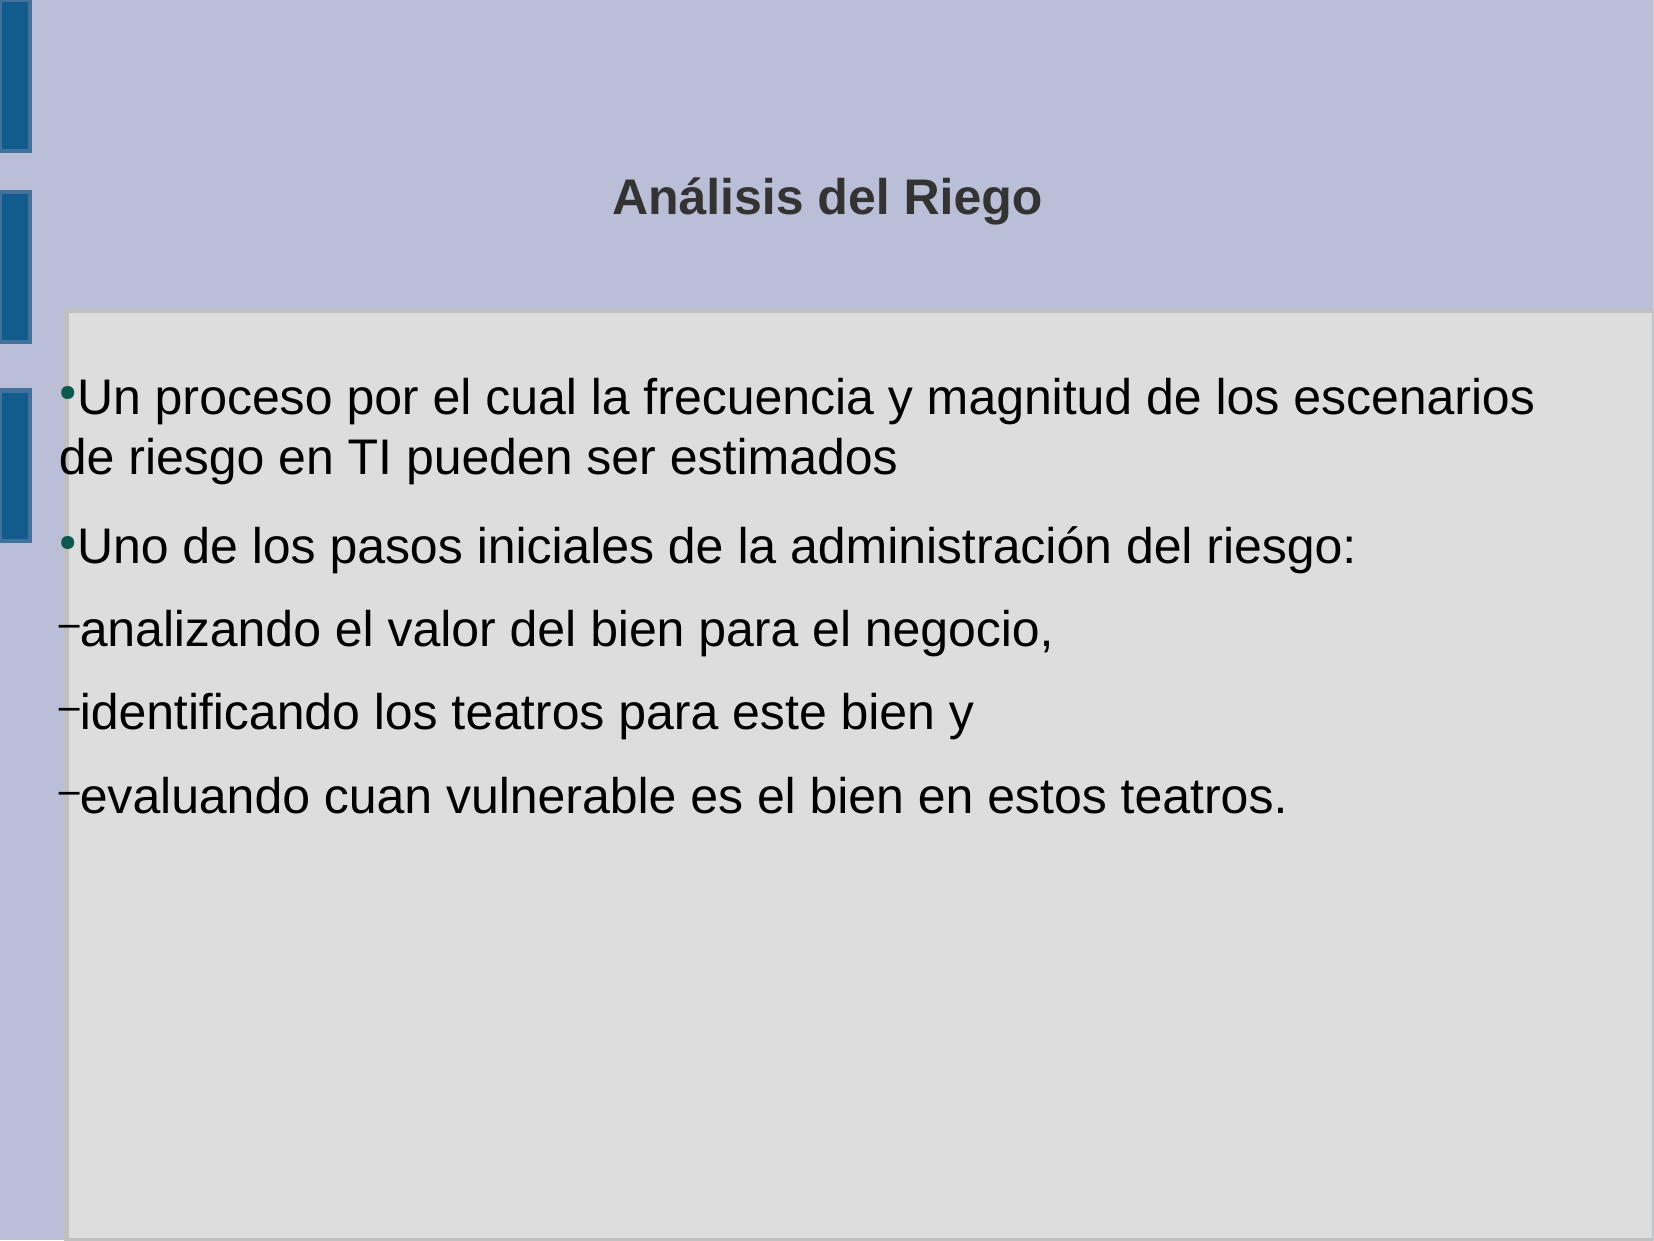

# Análisis del Riego
Un proceso por el cual la frecuencia y magnitud de los escenarios de riesgo en TI pueden ser estimados
Uno de los pasos iniciales de la administración del riesgo:
analizando el valor del bien para el negocio,
identificando los teatros para este bien y
evaluando cuan vulnerable es el bien en estos teatros.